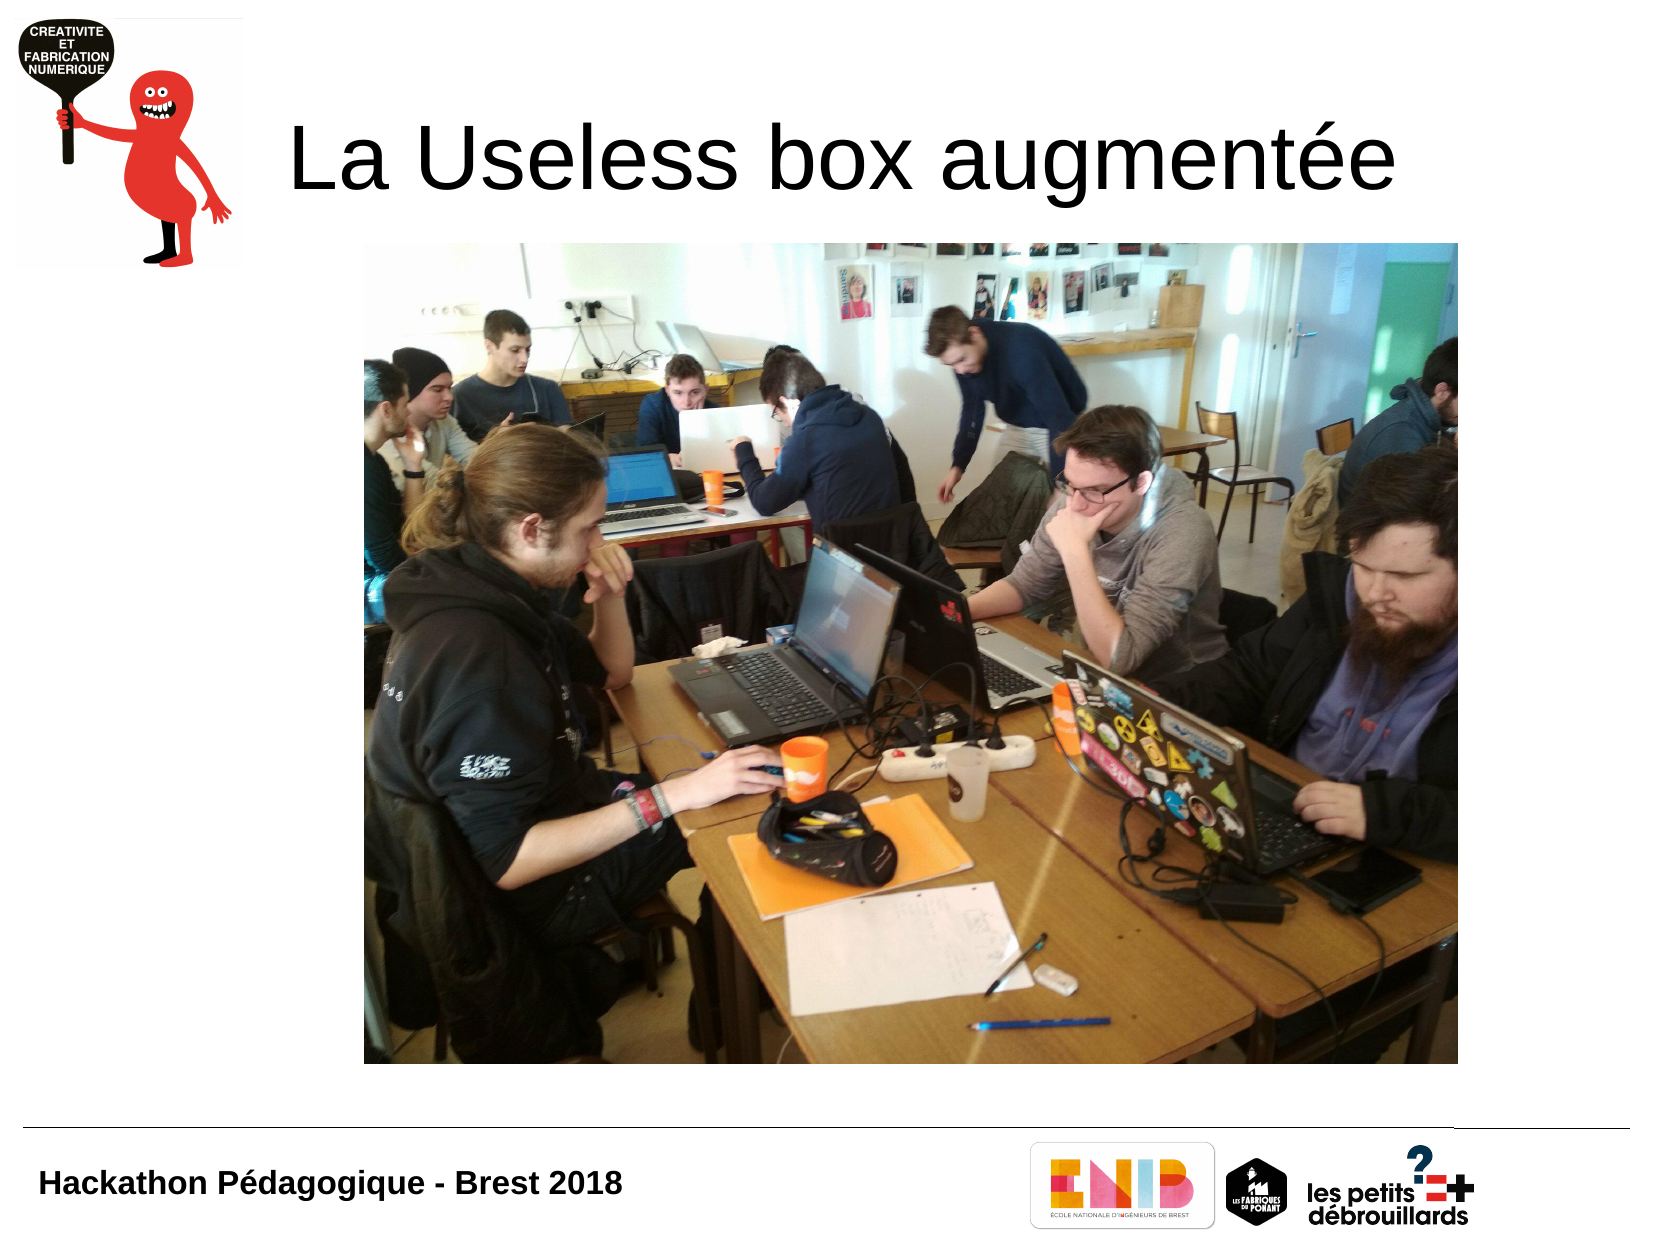

# La Useless box augmentée
Hackathon Pédagogique - Brest 2018